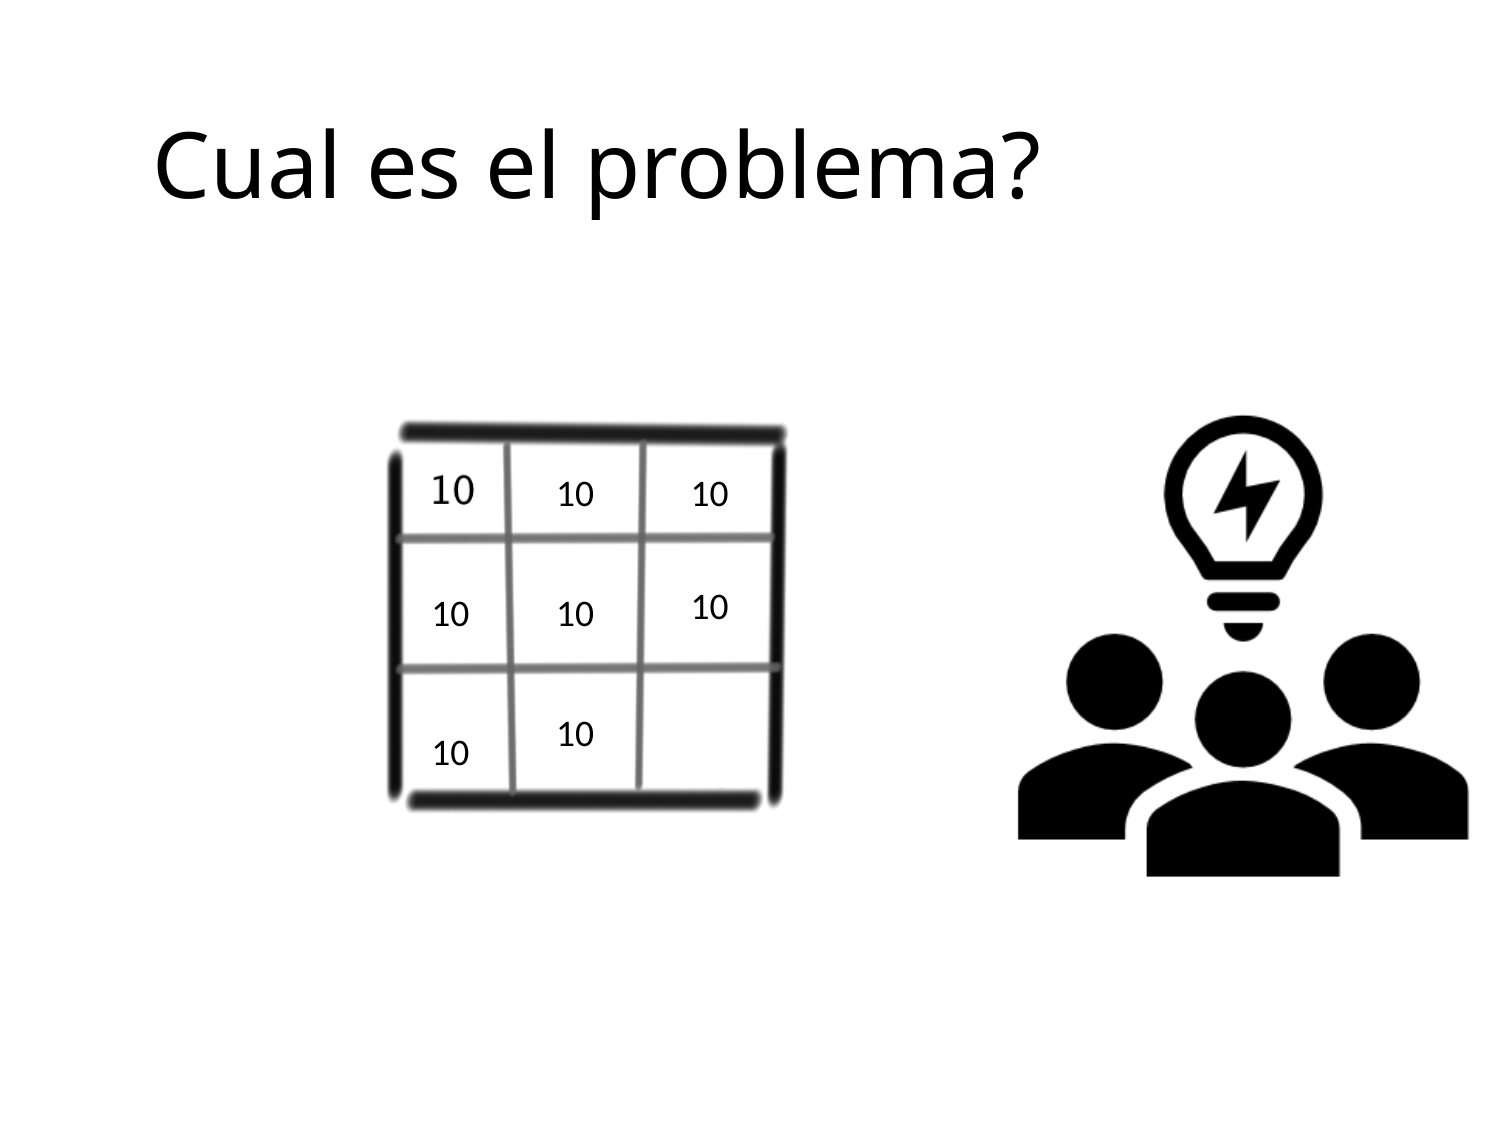

# Cual es el problema?
10
10
10
10
10
10
10